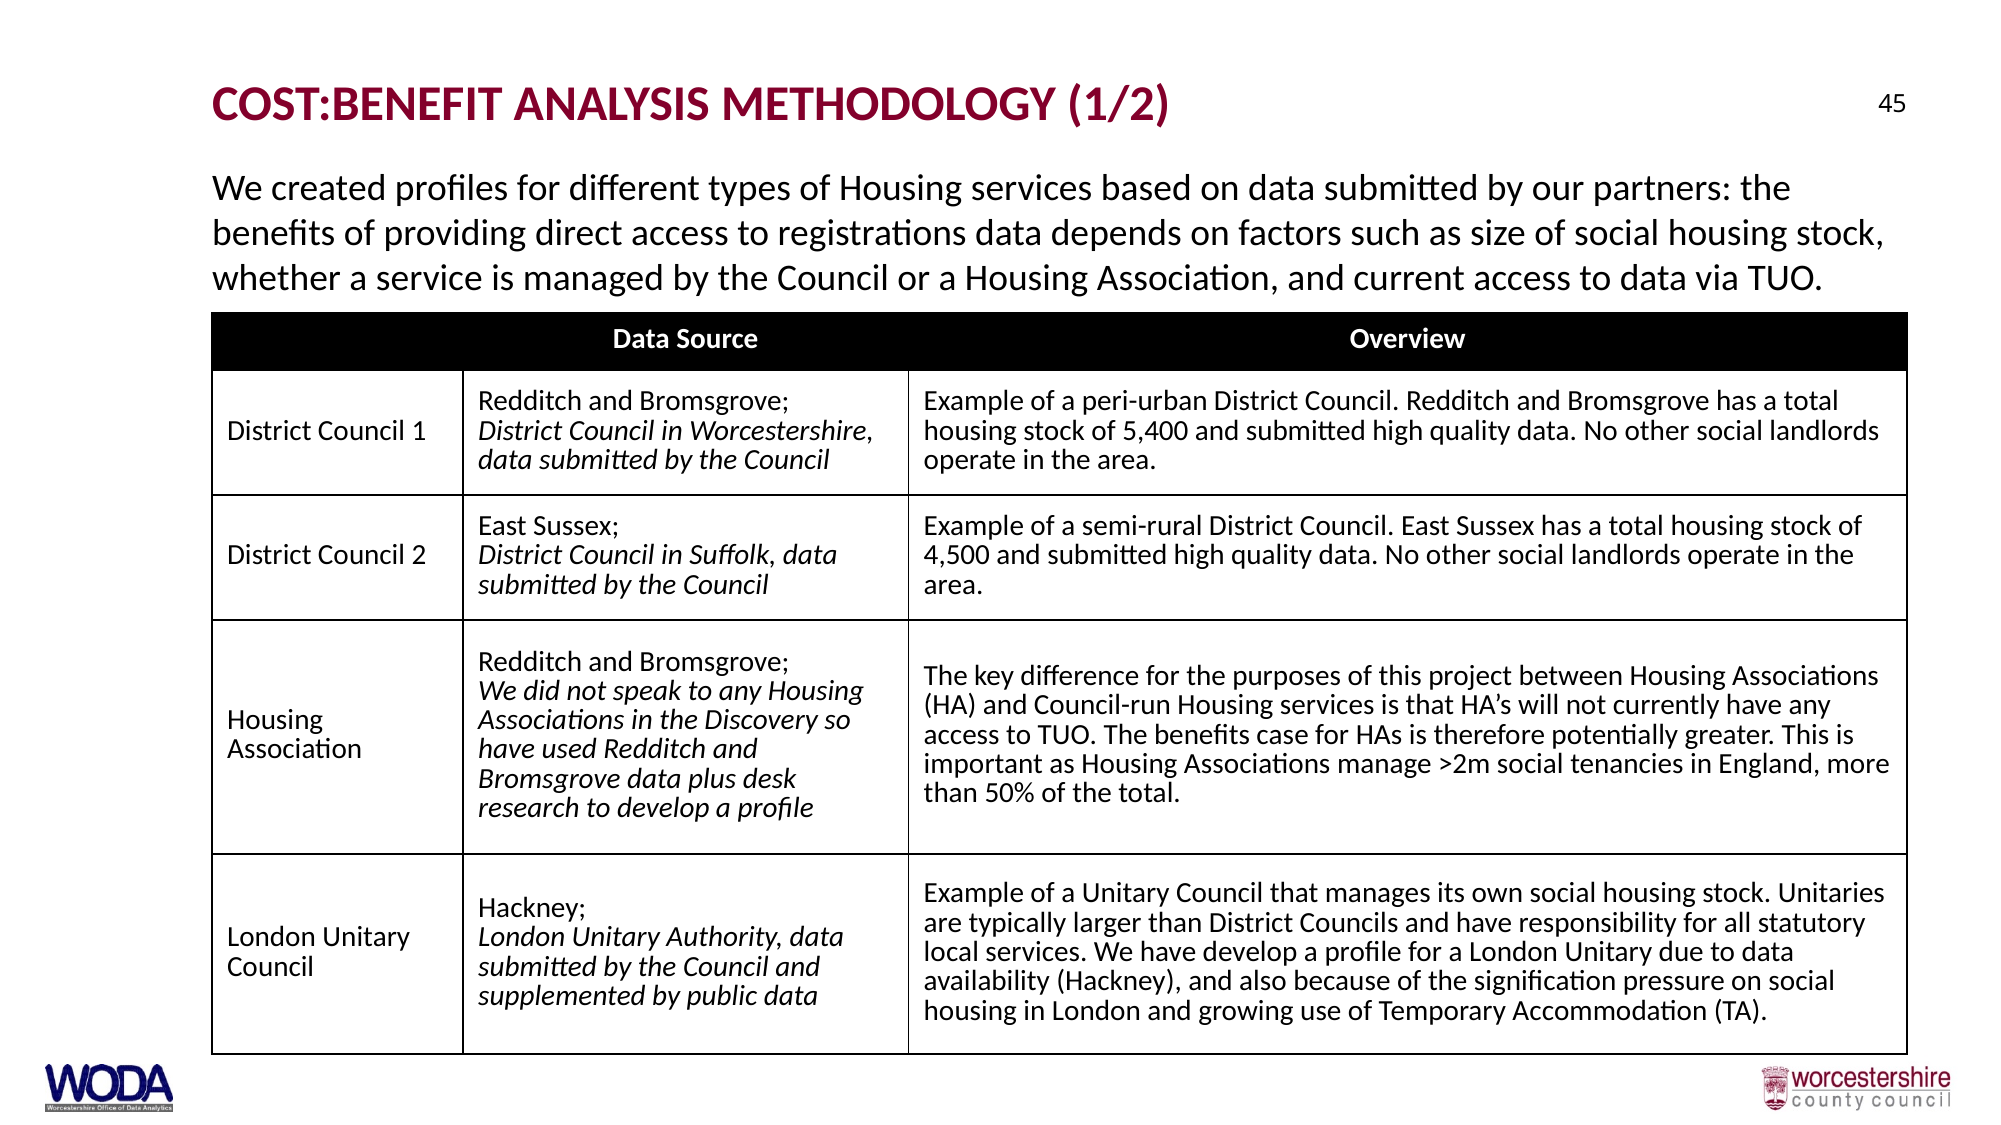

# COST:BENEFIT ANALYSIS METHODOLOGY (1/2)
We created profiles for different types of Housing services based on data submitted by our partners: the benefits of providing direct access to registrations data depends on factors such as size of social housing stock, whether a service is managed by the Council or a Housing Association, and current access to data via TUO.
| | Data Source | Overview |
| --- | --- | --- |
| District Council 1 | Redditch and Bromsgrove; District Council in Worcestershire, data submitted by the Council | Example of a peri-urban District Council. Redditch and Bromsgrove has a total housing stock of 5,400 and submitted high quality data. No other social landlords operate in the area. |
| District Council 2 | East Sussex; District Council in Suffolk, data submitted by the Council | Example of a semi-rural District Council. East Sussex has a total housing stock of 4,500 and submitted high quality data. No other social landlords operate in the area. |
| Housing Association | Redditch and Bromsgrove; We did not speak to any Housing Associations in the Discovery so have used Redditch and Bromsgrove data plus desk research to develop a profile | The key difference for the purposes of this project between Housing Associations (HA) and Council-run Housing services is that HA’s will not currently have any access to TUO. The benefits case for HAs is therefore potentially greater. This is important as Housing Associations manage >2m social tenancies in England, more than 50% of the total. |
| London Unitary Council | Hackney; London Unitary Authority, data submitted by the Council and supplemented by public data | Example of a Unitary Council that manages its own social housing stock. Unitaries are typically larger than District Councils and have responsibility for all statutory local services. We have develop a profile for a London Unitary due to data availability (Hackney), and also because of the signification pressure on social housing in London and growing use of Temporary Accommodation (TA). |